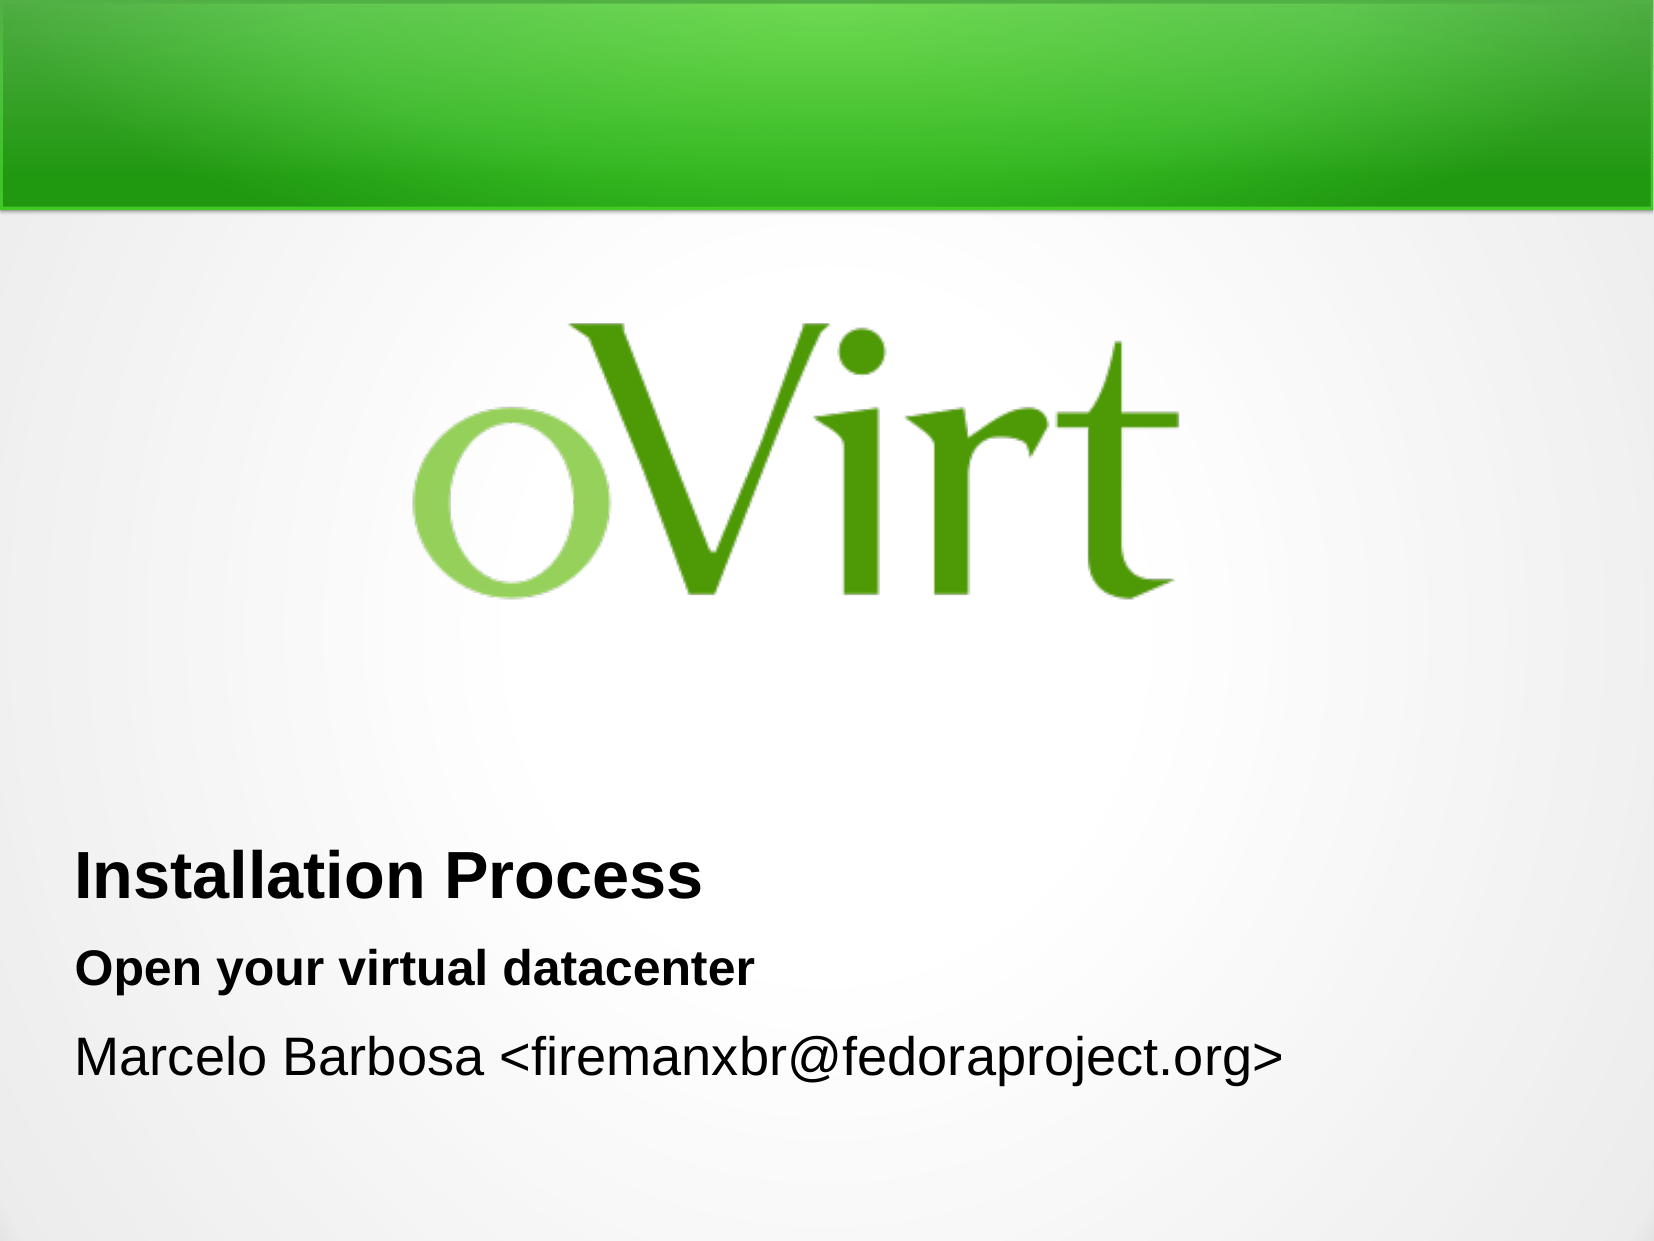

Installation Process
Open your virtual datacenter
Marcelo Barbosa <firemanxbr@fedoraproject.org>